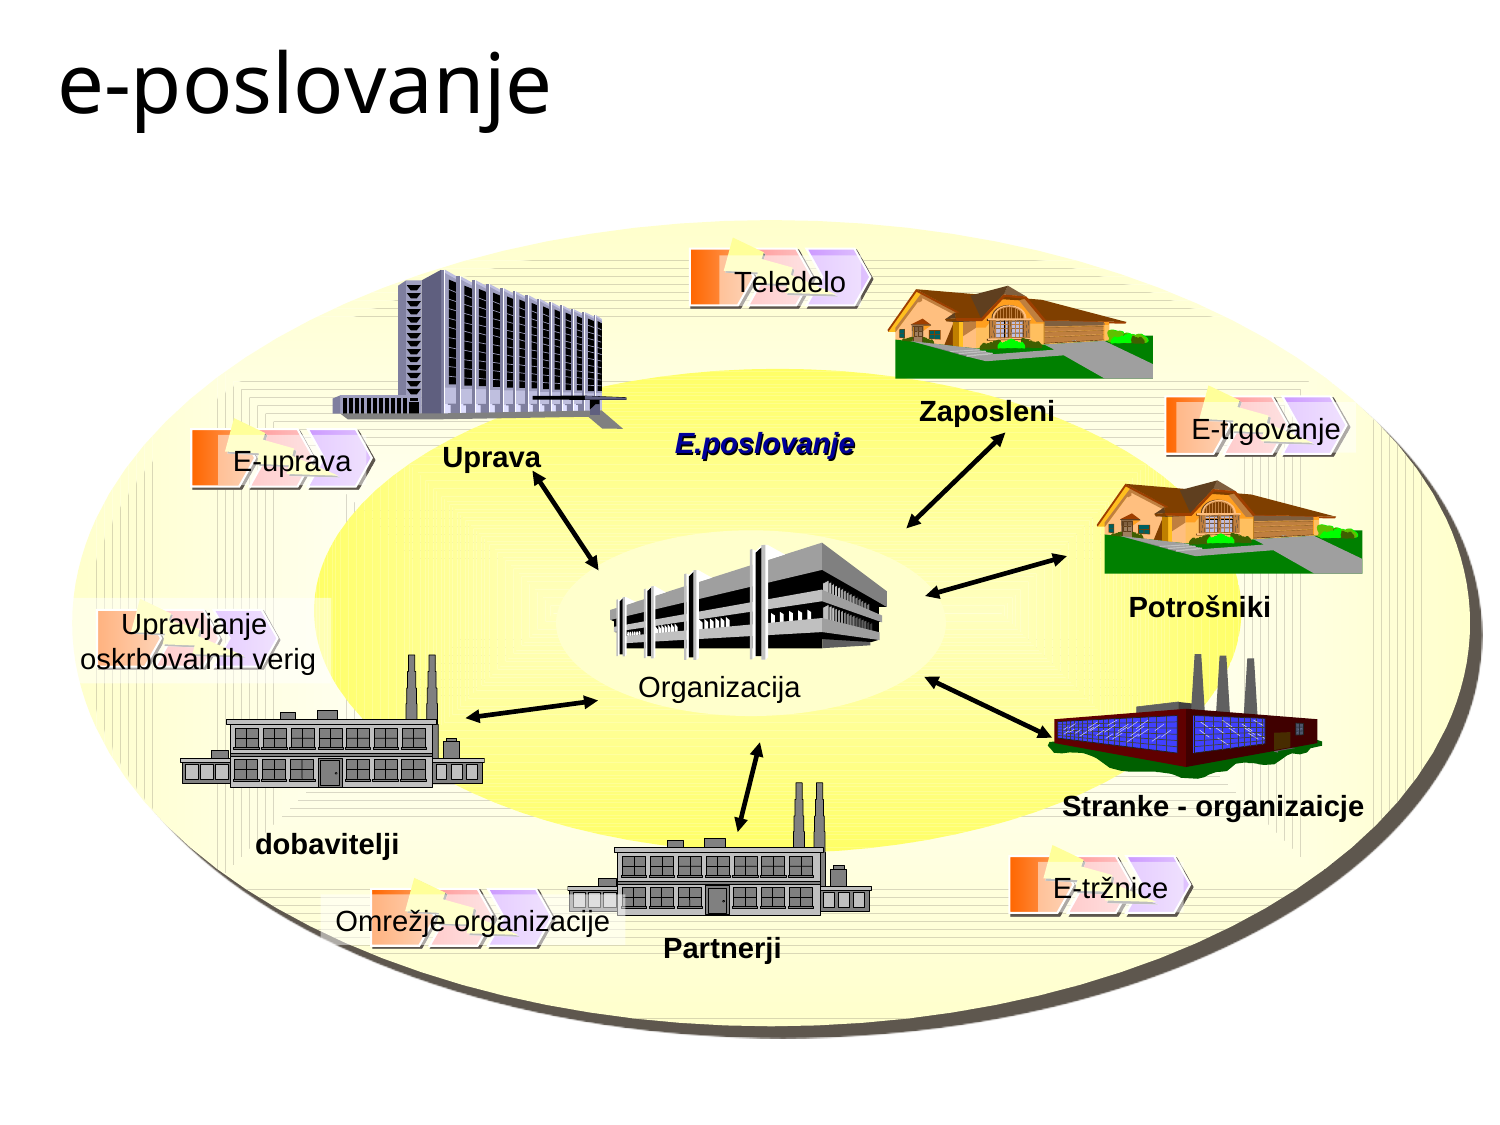

# e-poslovanje
Teledelo
Uprava
Zaposleni
E-trgovanje
E-uprava
E.poslovanje
Potrošniki
Upravljanje
oskrbovalnih verig
dobavitelji
Stranke - organizaicje
Organizacija
Partnerji
E-tržnice
Omrežje organizacije